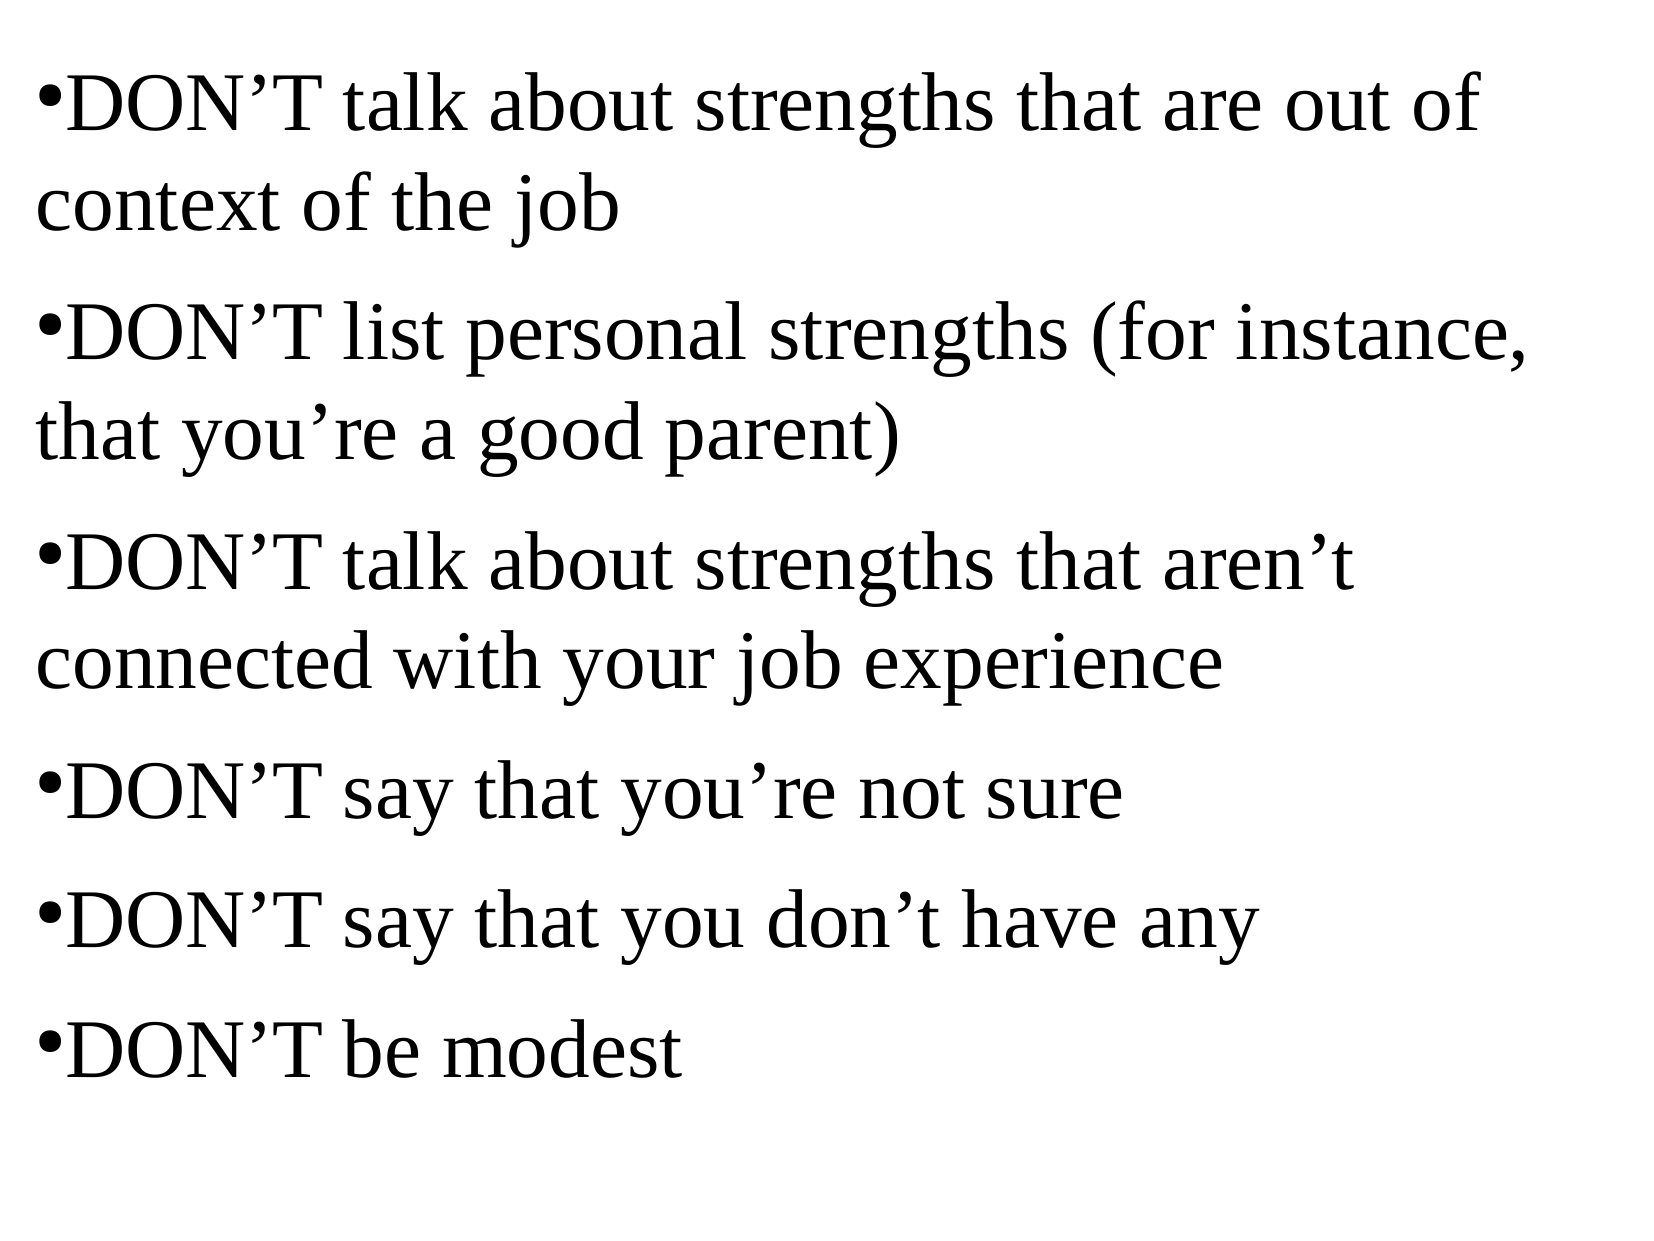

# DON’T talk about strengths that are out of context of the job
DON’T list personal strengths (for instance, that you’re a good parent)
DON’T talk about strengths that aren’t connected with your job experience
DON’T say that you’re not sure
DON’T say that you don’t have any
DON’T be modest